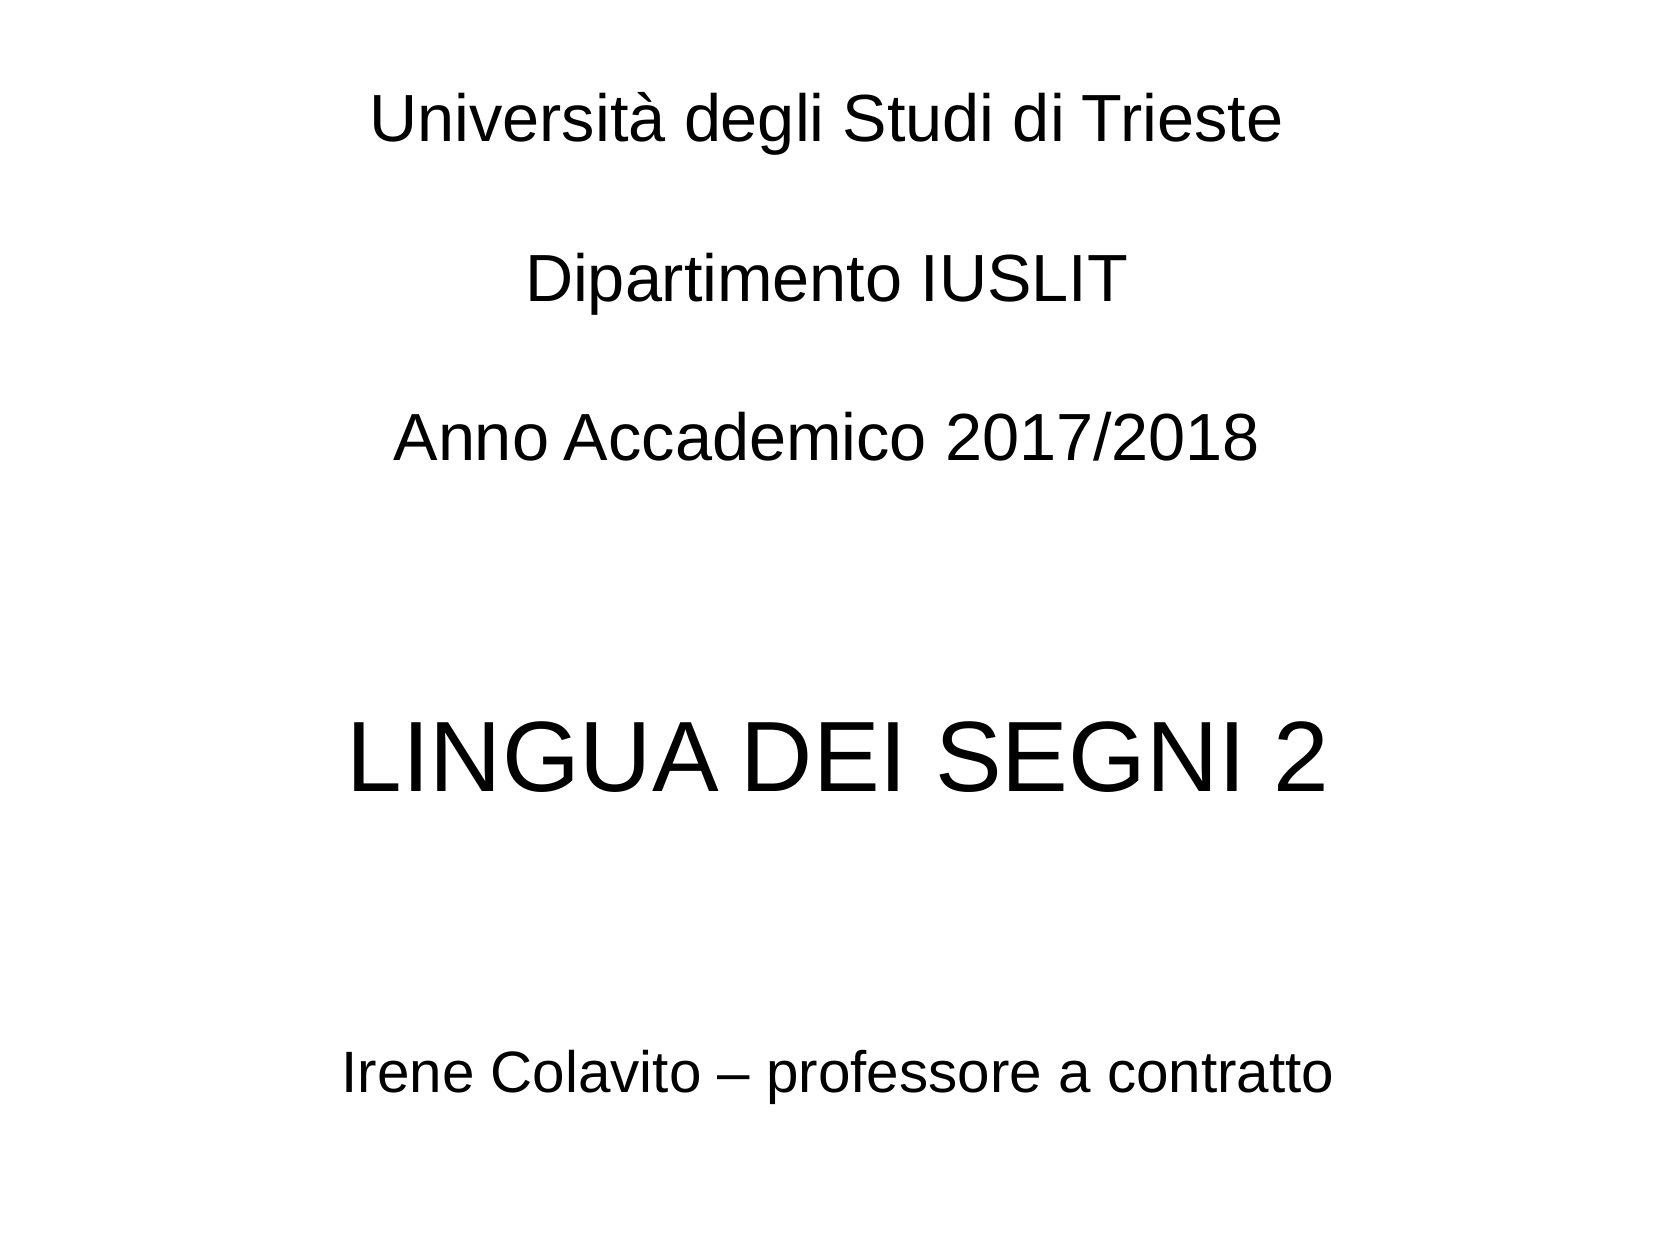

# Università degli Studi di Trieste Dipartimento IUSLIT Anno Accademico 2017/2018
LINGUA DEI SEGNI 2
Irene Colavito – professore a contratto